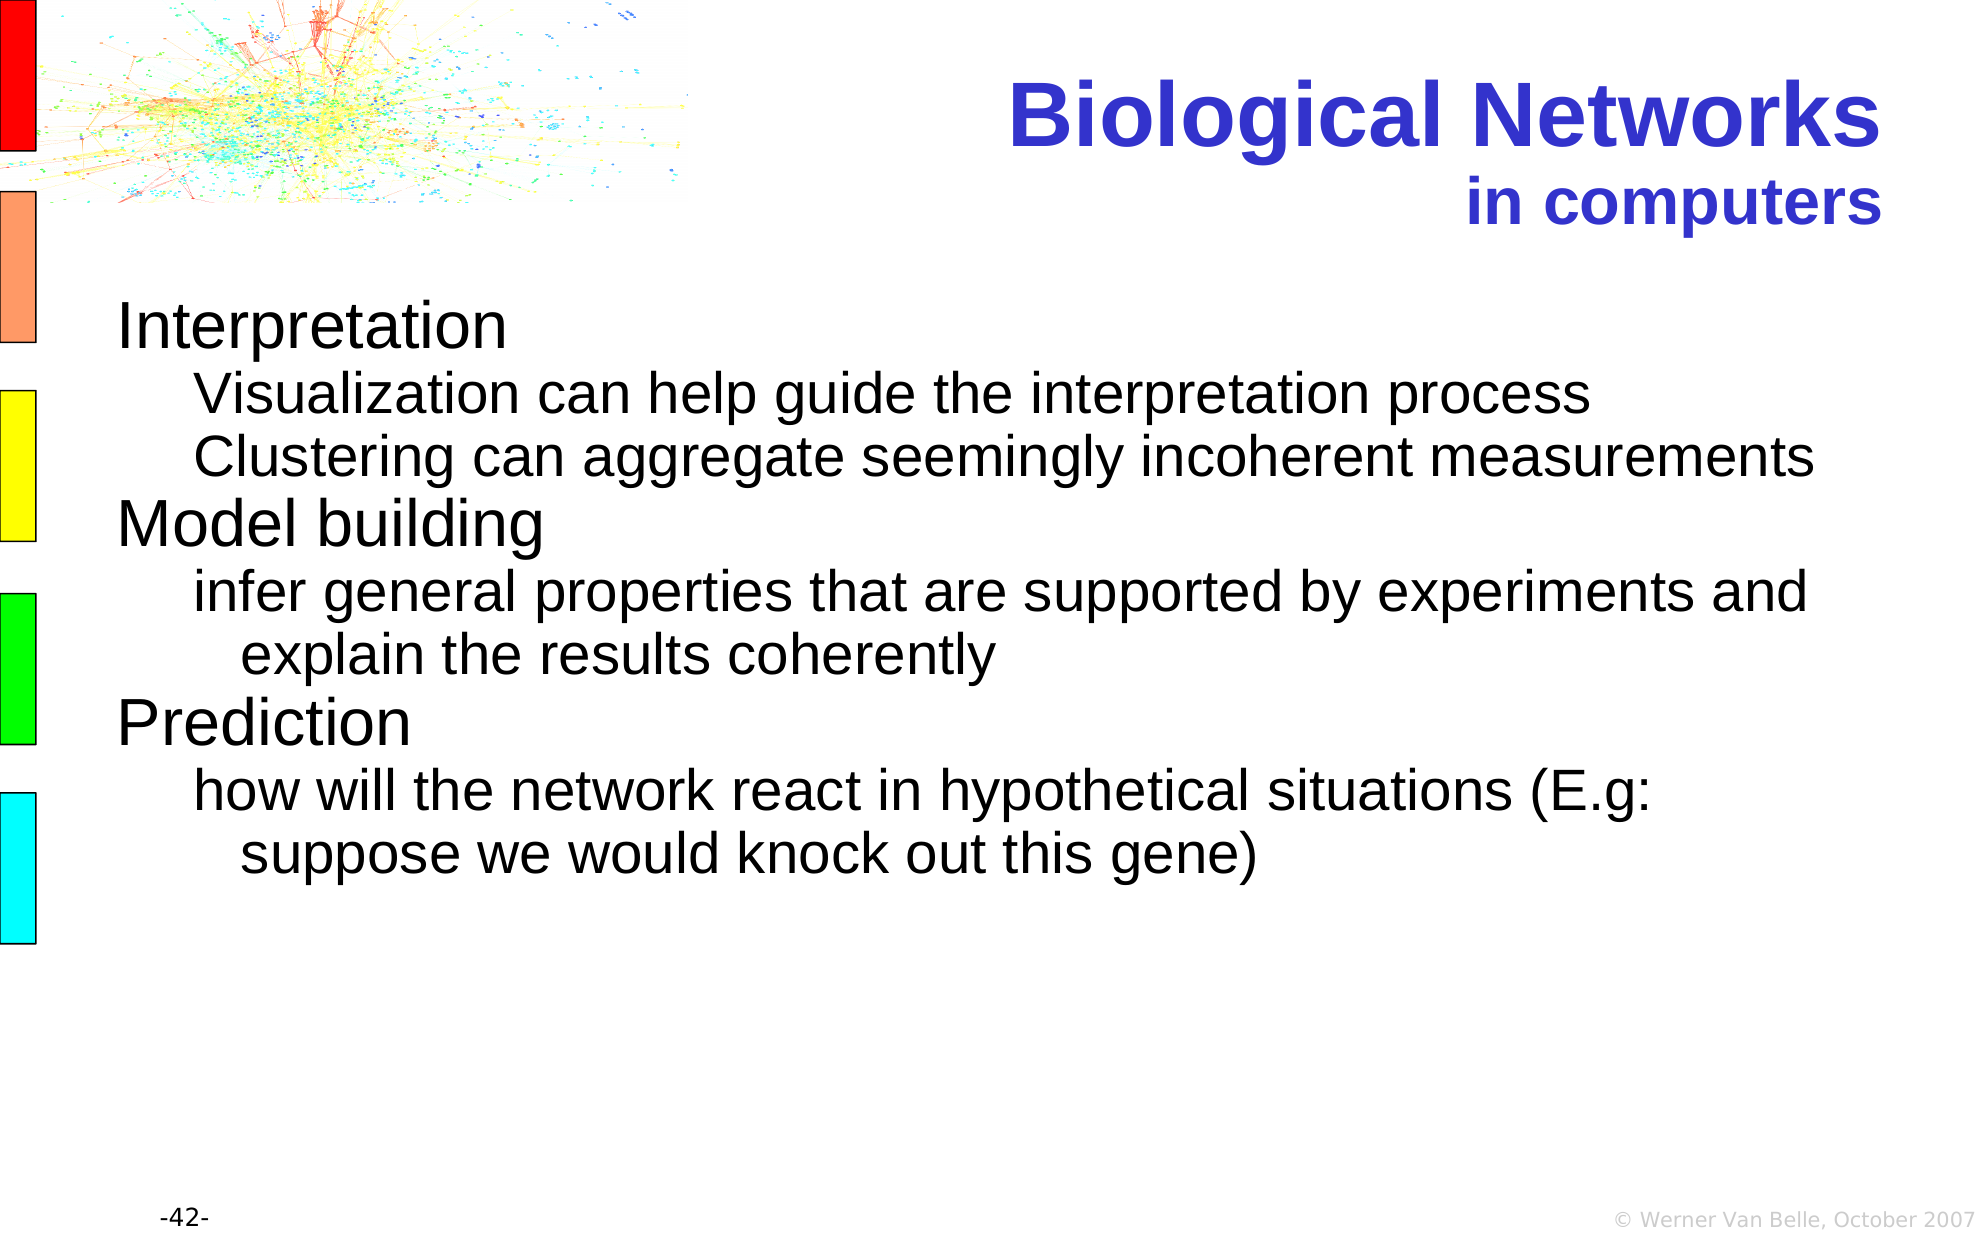

# Biological Networks in computers
Interpretation
Visualization can help guide the interpretation process
Clustering can aggregate seemingly incoherent measurements
Model building
infer general properties that are supported by experiments and explain the results coherently
Prediction
how will the network react in hypothetical situations (E.g: suppose we would knock out this gene)